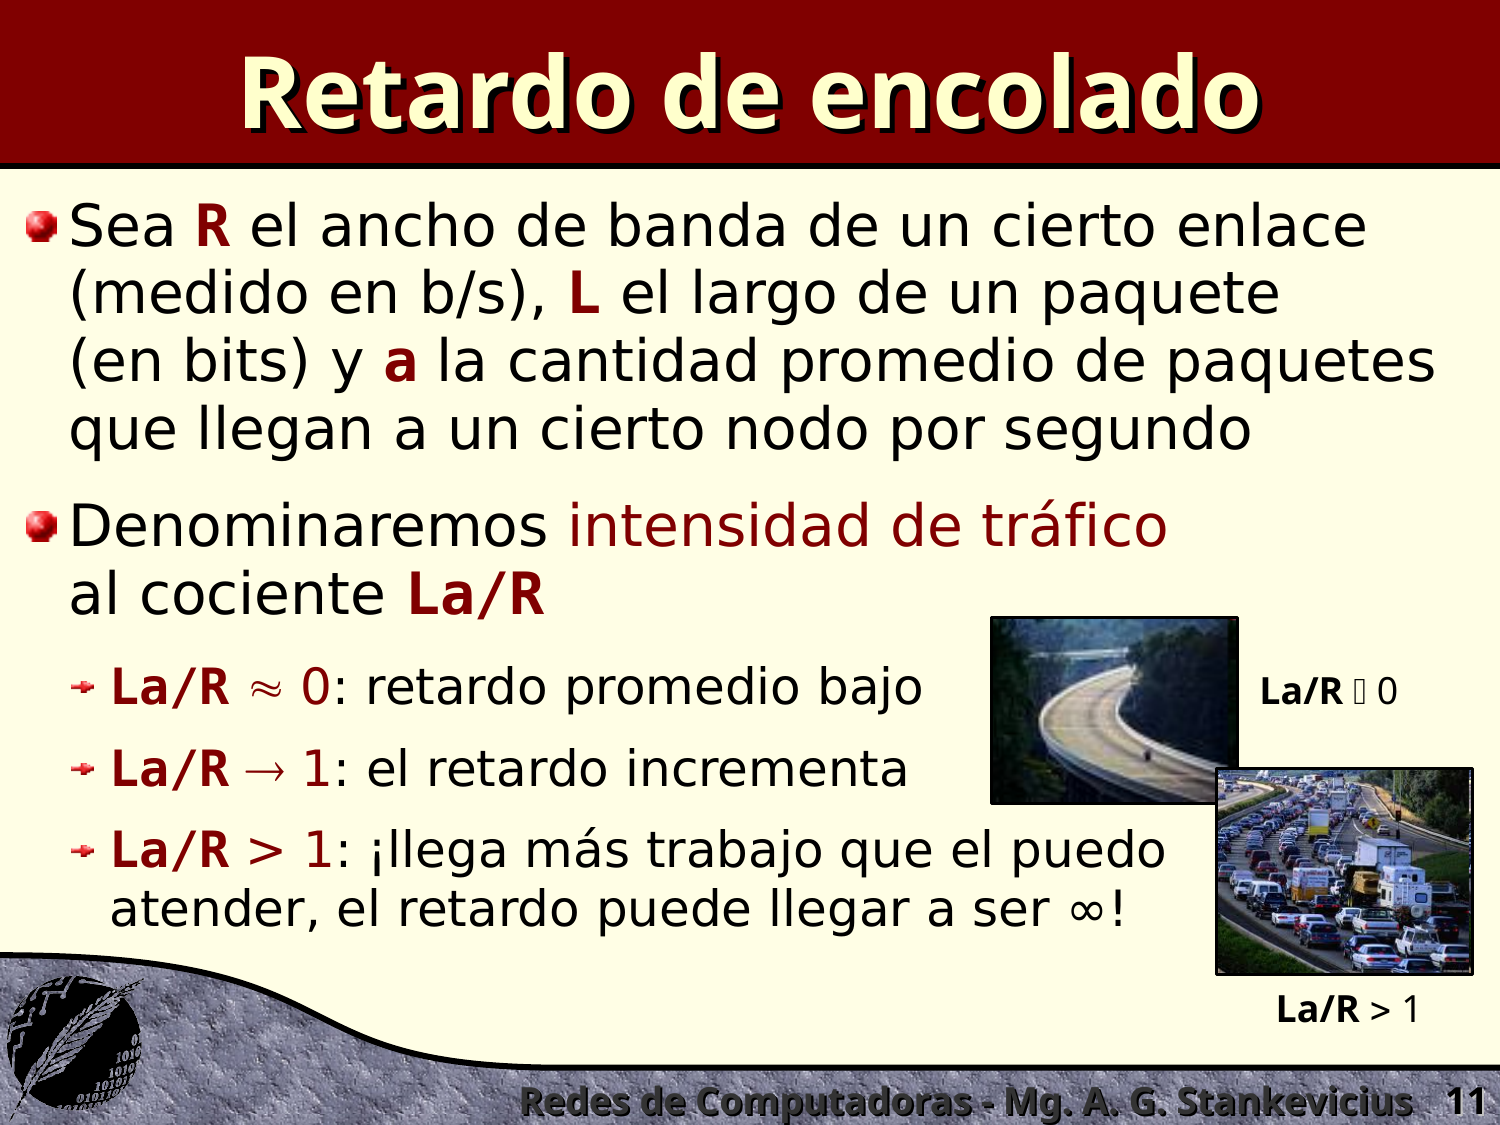

# Retardo de encolado
Sea R el ancho de banda de un cierto enlace (medido en b/s), L el largo de un paquete
(en bits) y a la cantidad promedio de paquetes que llegan a un cierto nodo por segundo
Denominaremos intensidad de tráfico
al cociente La/R
La/R  0: retardo promedio bajo
La/R  1: el retardo incrementa
La/R > 1: ¡llega más trabajo que el puedo
atender, el retardo puede llegar a ser ∞!
La/R  0
La/R > 1
11